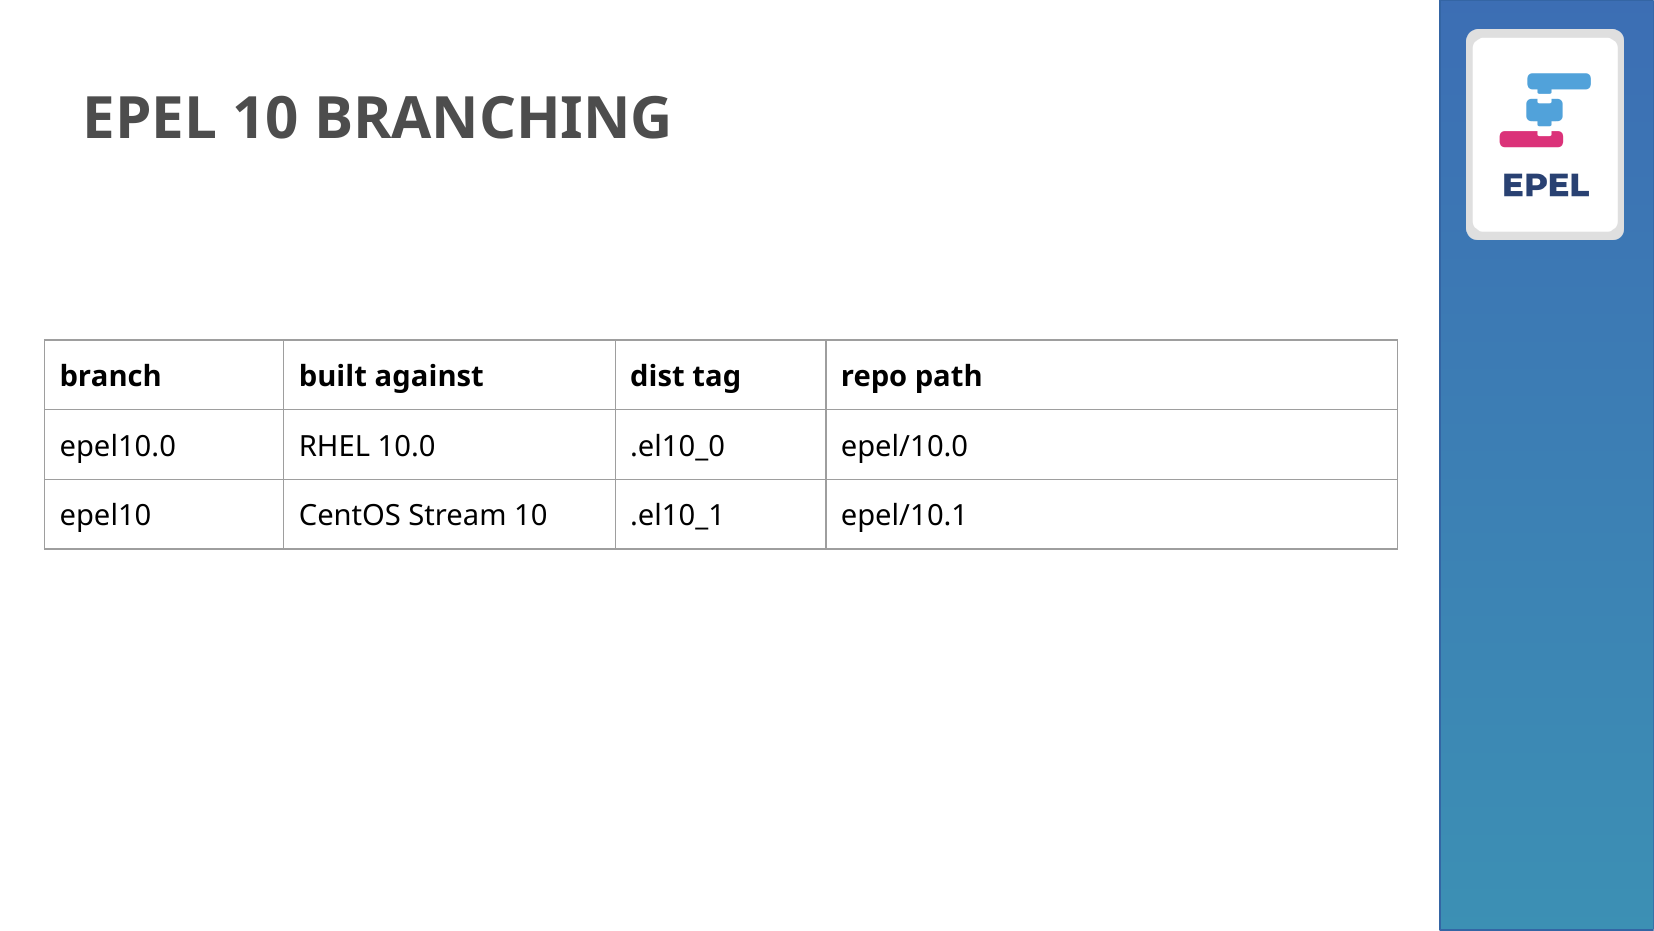

EPEL 10 BRANCHING
| branch | built against | dist tag | repo path |
| --- | --- | --- | --- |
| epel10.0 | RHEL 10.0 | .el10\_0 | epel/10.0 |
| epel10 | CentOS Stream 10 | .el10\_1 | epel/10.1 |